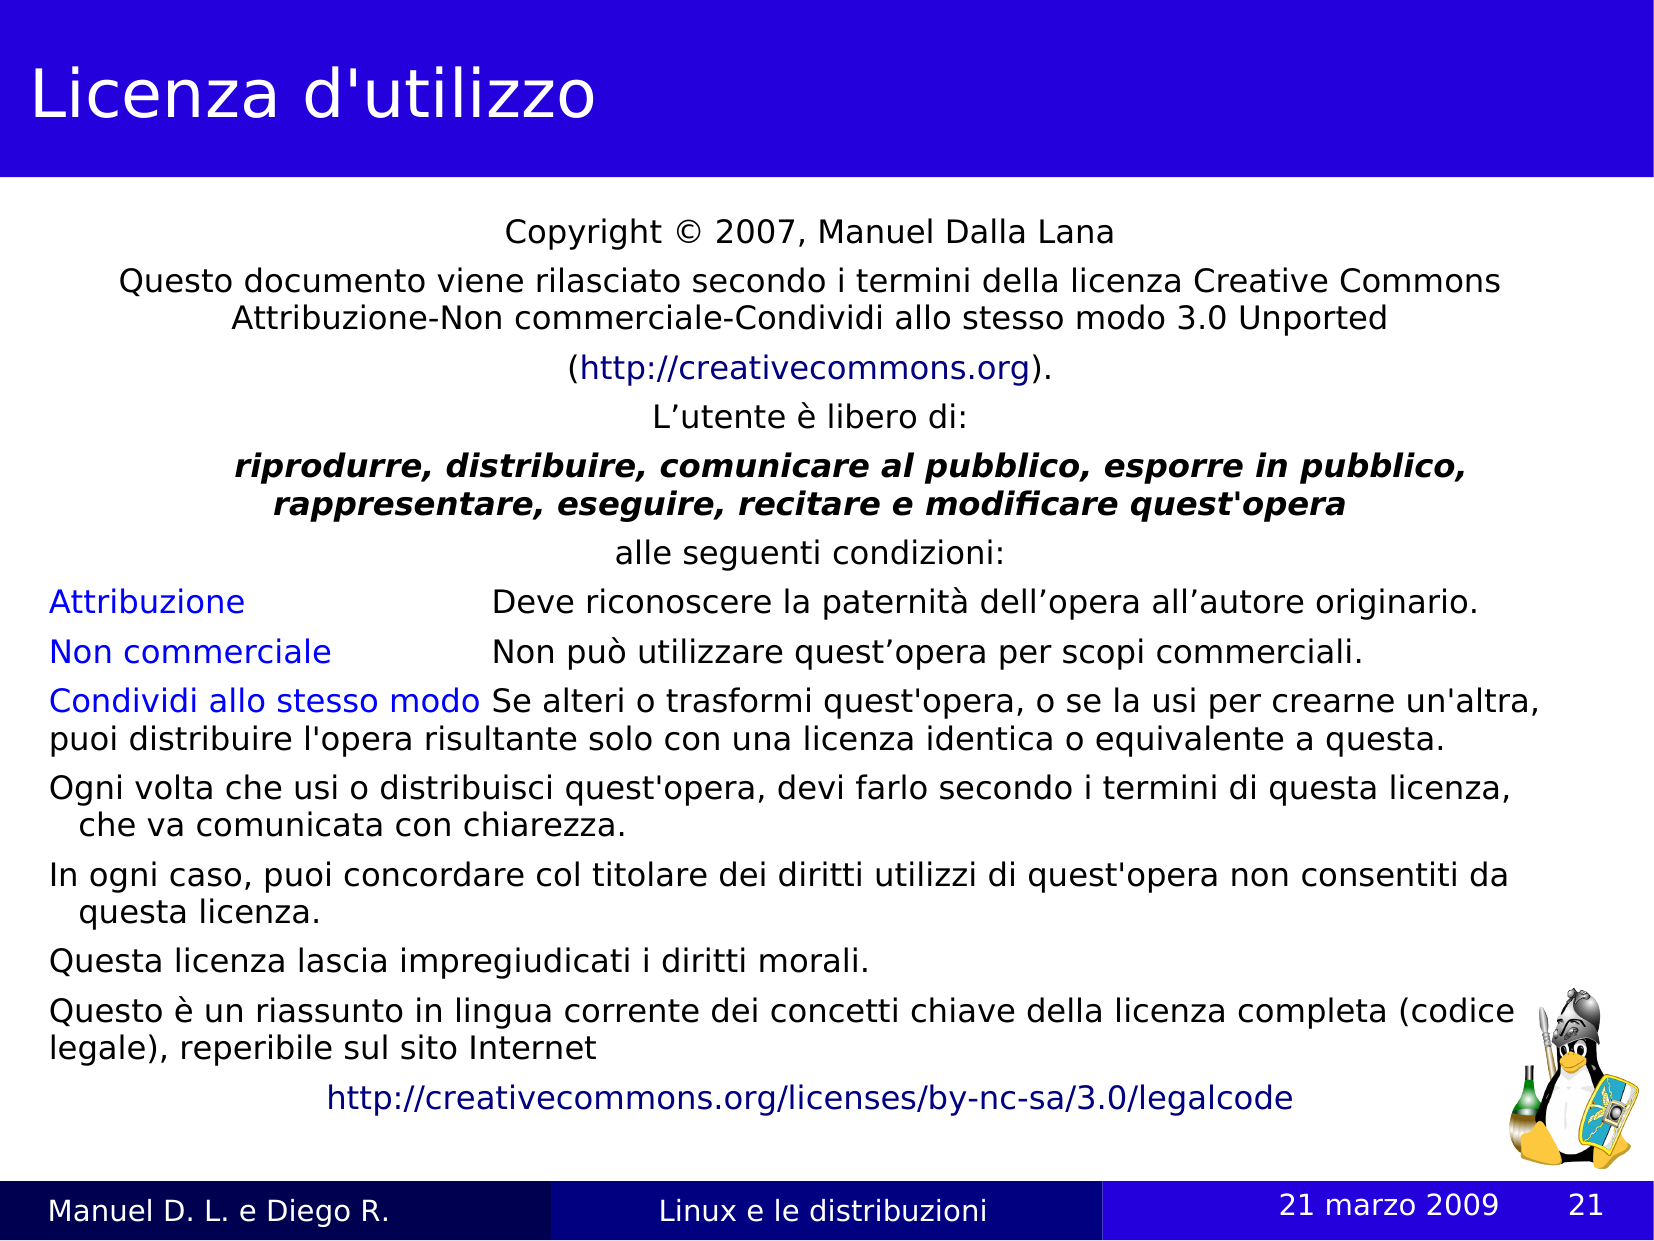

# Licenza d'utilizzo
Copyright © 2007, Manuel Dalla Lana
Questo documento viene rilasciato secondo i termini della licenza Creative Commons Attribuzione-Non commerciale-Condividi allo stesso modo 3.0 Unported
(http://creativecommons.org).
L’utente è libero di:
 riprodurre, distribuire, comunicare al pubblico, esporre in pubblico, rappresentare, eseguire, recitare e modificare quest'opera
alle seguenti condizioni:
Attribuzione				Deve riconoscere la paternità dell’opera all’autore originario.
Non commerciale			Non può utilizzare quest’opera per scopi commerciali.
Condividi allo stesso modo	Se alteri o trasformi quest'opera, o se la usi per crearne un'altra, puoi distribuire l'opera risultante solo con una licenza identica o equivalente a questa.
Ogni volta che usi o distribuisci quest'opera, devi farlo secondo i termini di questa licenza, che va comunicata con chiarezza.
In ogni caso, puoi concordare col titolare dei diritti utilizzi di quest'opera non consentiti da questa licenza.
Questa licenza lascia impregiudicati i diritti morali.
Questo è un riassunto in lingua corrente dei concetti chiave della licenza completa (codice legale), reperibile sul sito Internet
http://creativecommons.org/licenses/by-nc-sa/3.0/legalcode